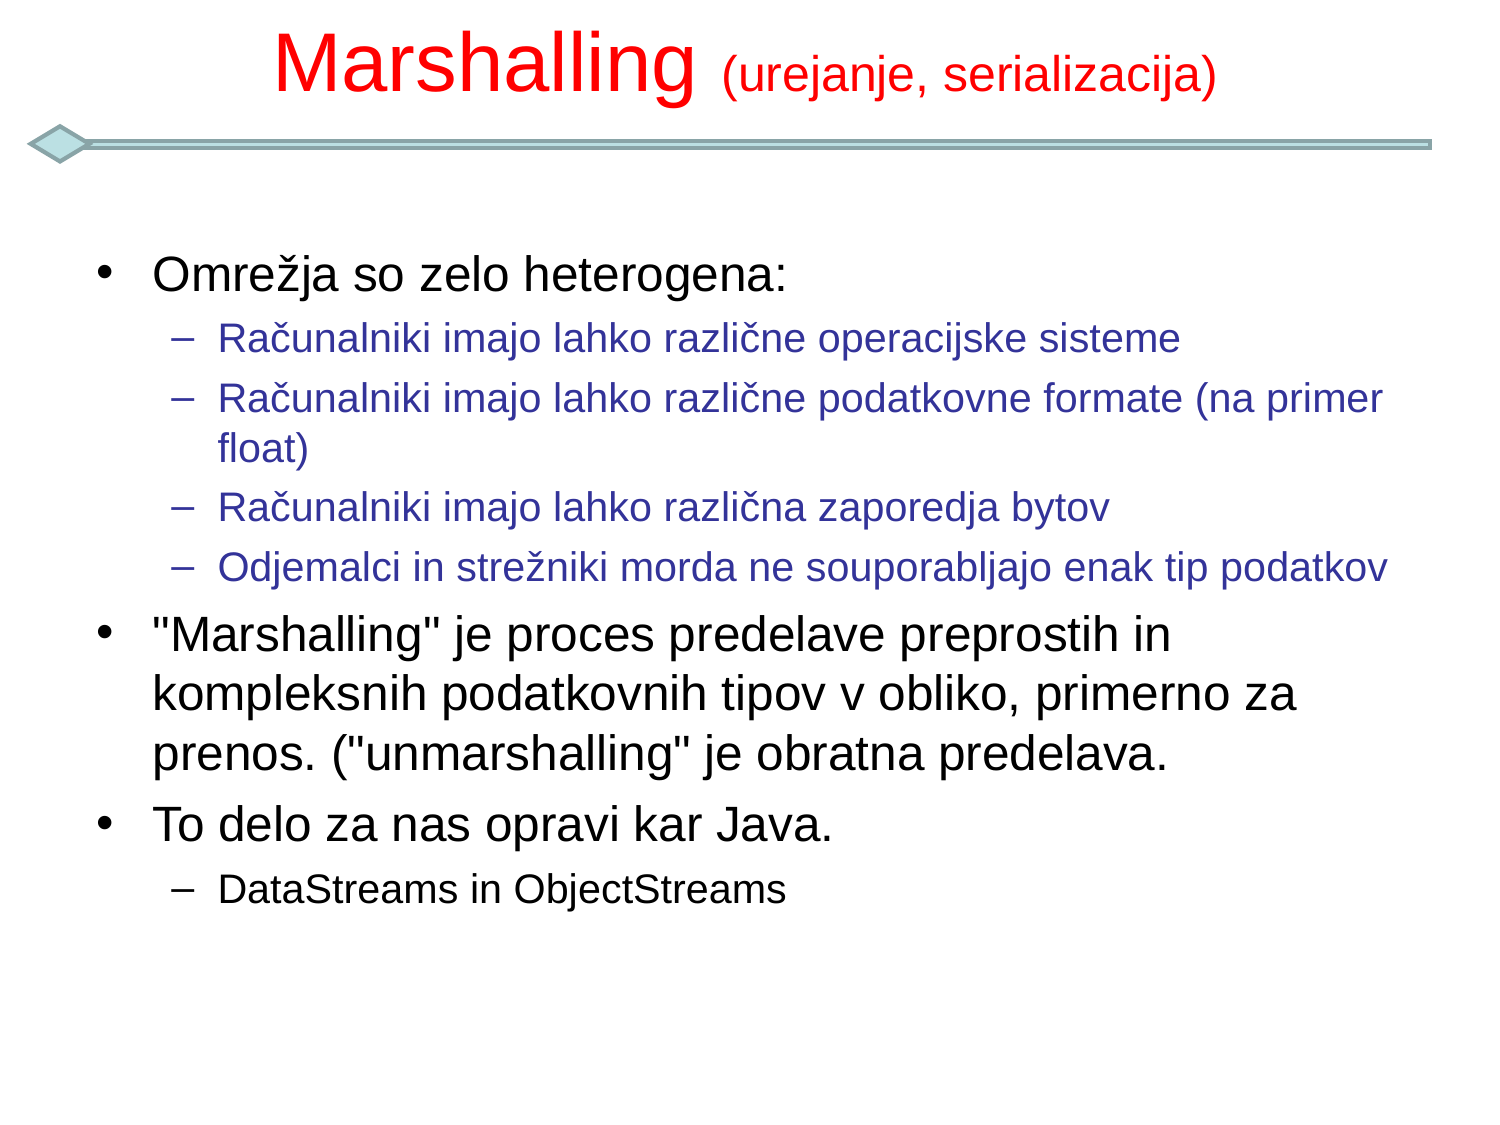

# Marshalling (urejanje, serializacija)
Omrežja so zelo heterogena:
Računalniki imajo lahko različne operacijske sisteme
Računalniki imajo lahko različne podatkovne formate (na primer float)
Računalniki imajo lahko različna zaporedja bytov
Odjemalci in strežniki morda ne souporabljajo enak tip podatkov
"Marshalling" je proces predelave preprostih in kompleksnih podatkovnih tipov v obliko, primerno za prenos. ("unmarshalling" je obratna predelava.
To delo za nas opravi kar Java.
DataStreams in ObjectStreams